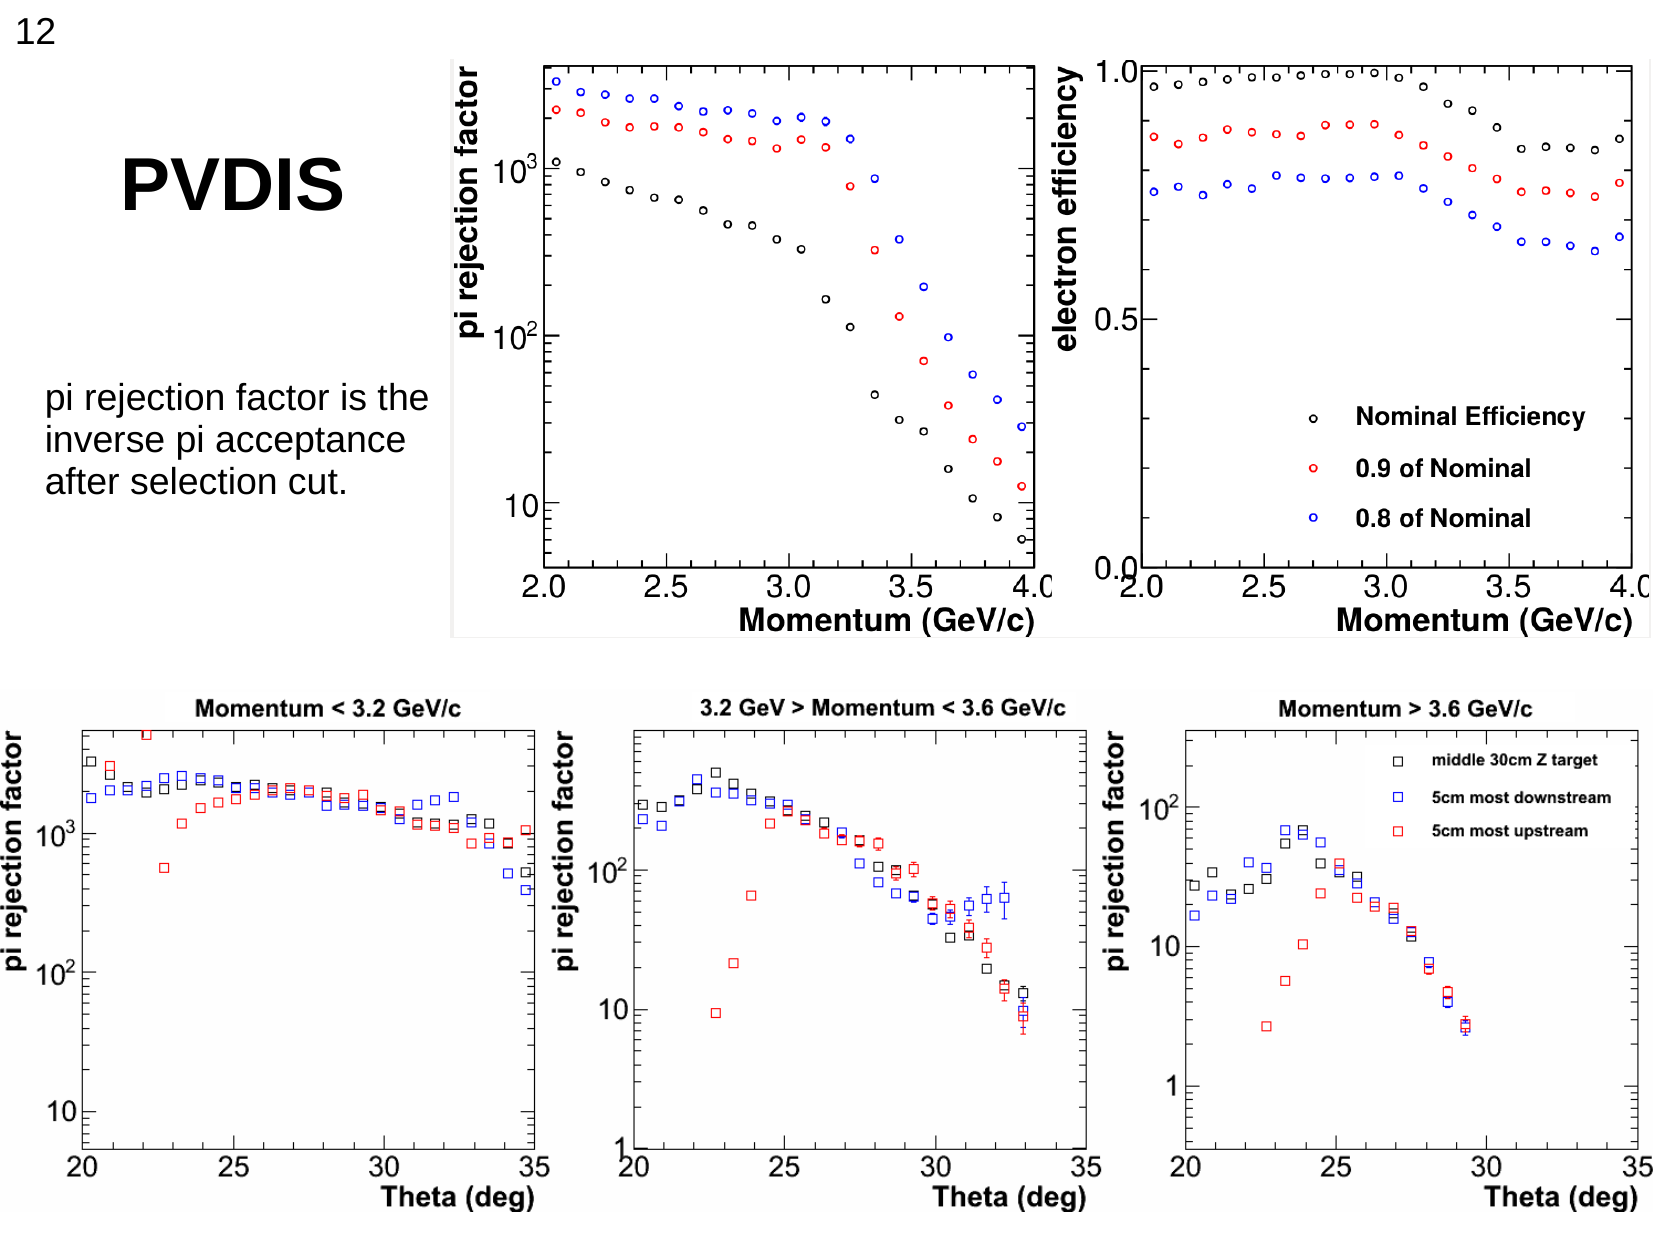

12
PVDIS
pi rejection factor is the
inverse pi acceptance
after selection cut.